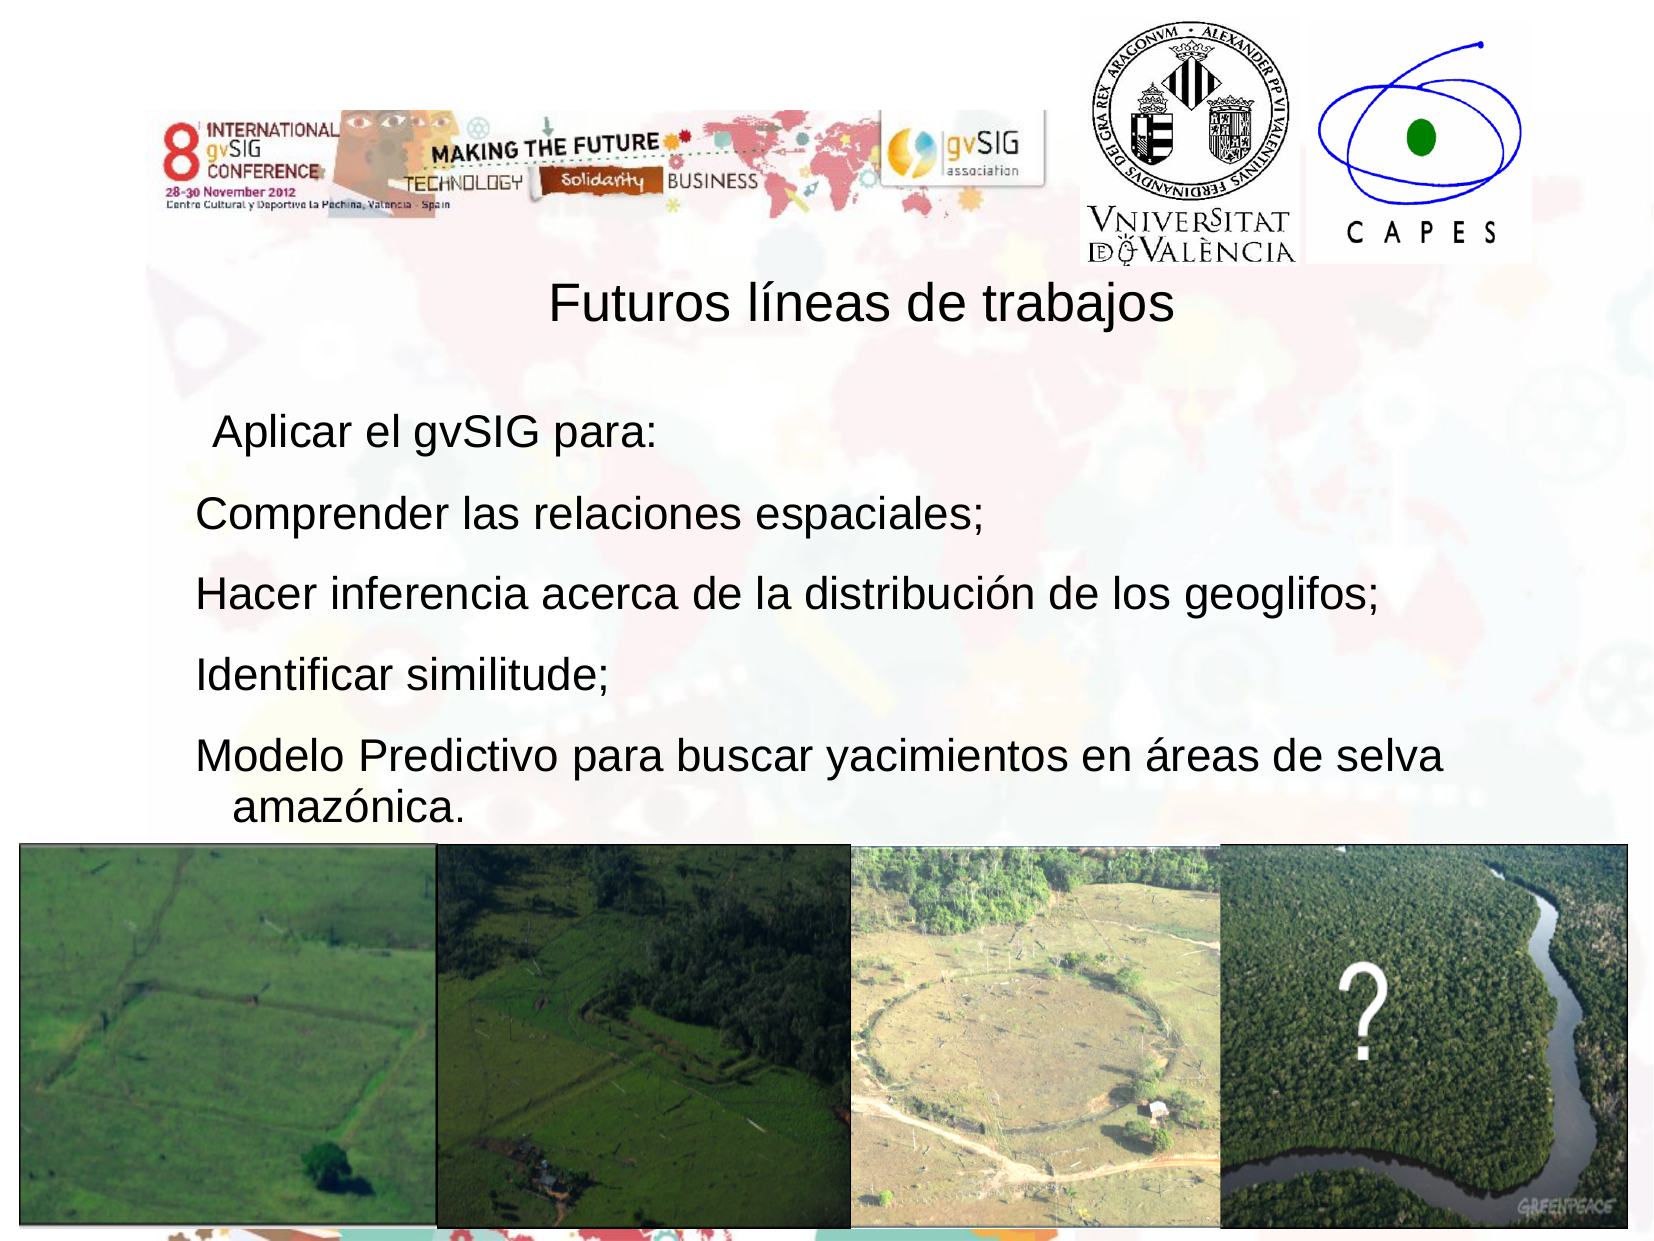

# Futuros líneas de trabajos
 Aplicar el gvSIG para:
Comprender las relaciones espaciales;
Hacer inferencia acerca de la distribución de los geoglifos;
Identificar similitude;
Modelo Predictivo para buscar yacimientos en áreas de selva amazónica.